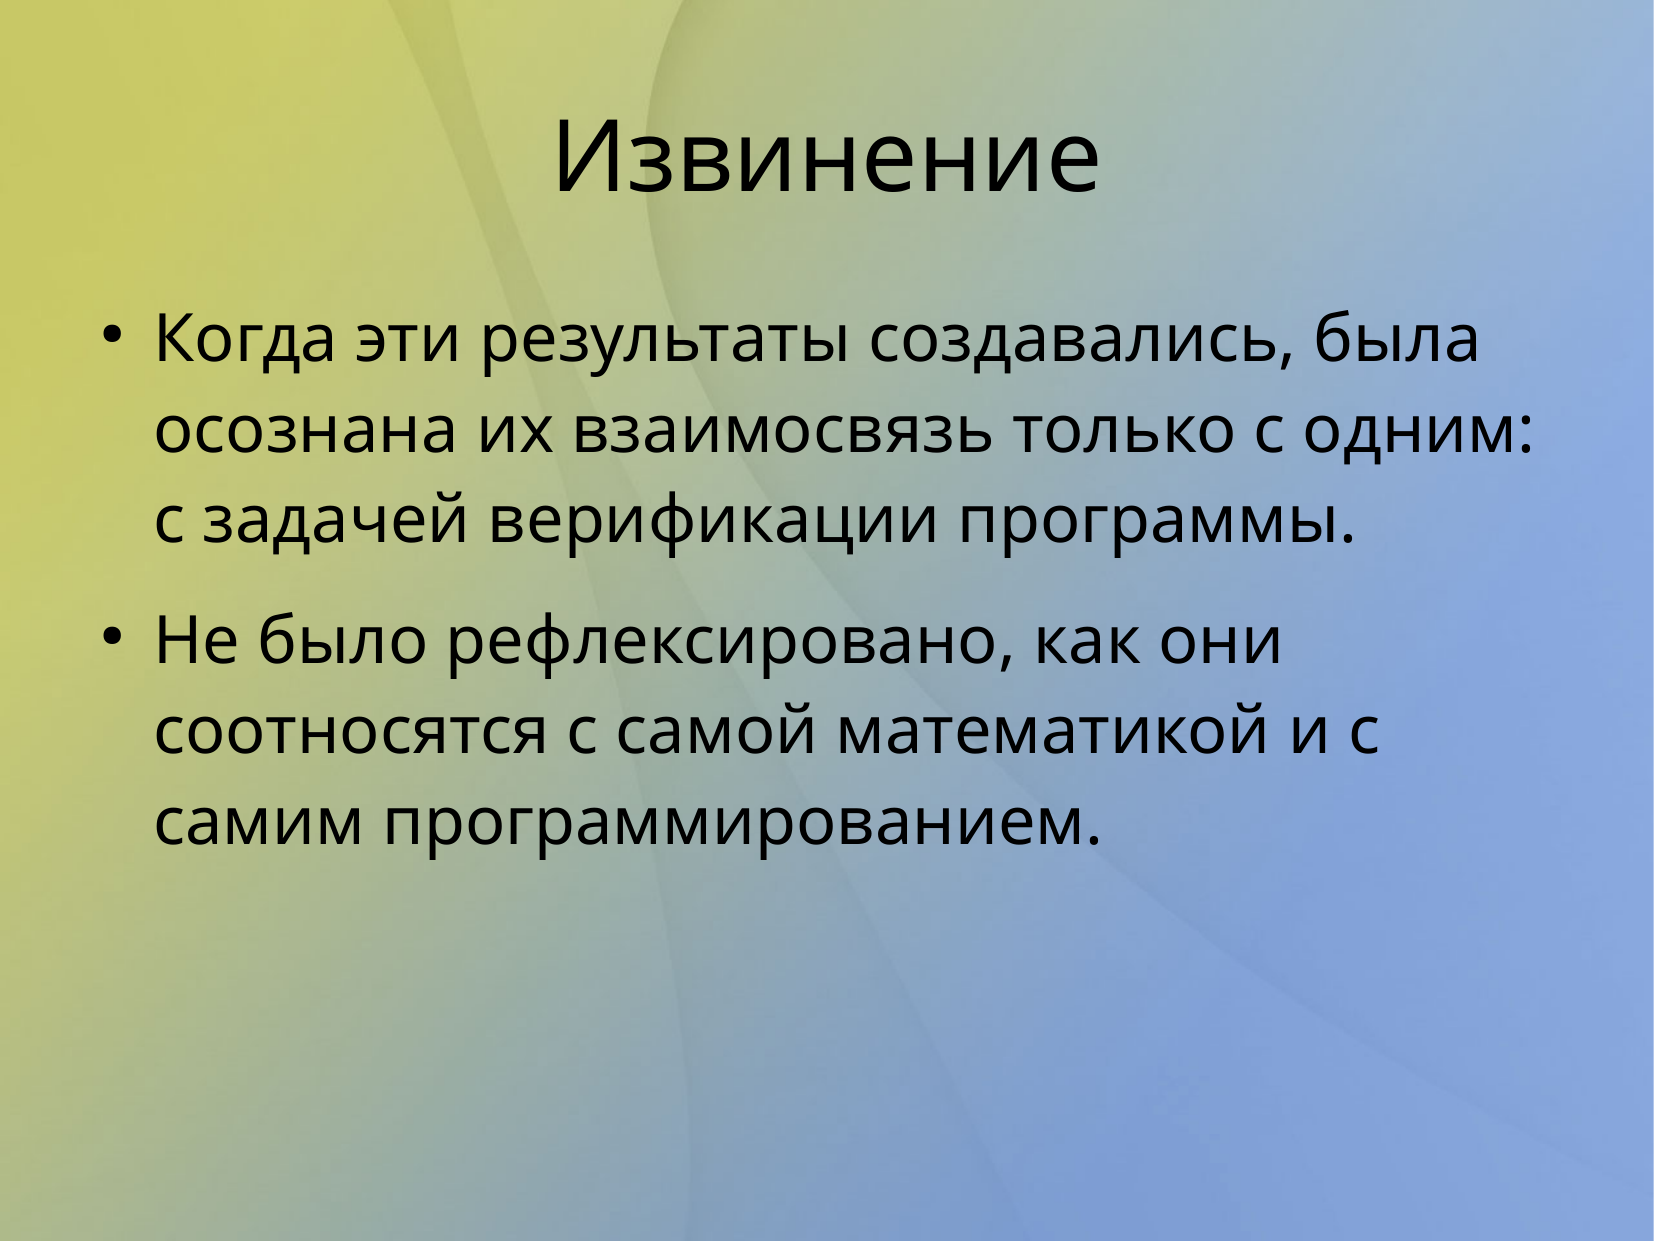

# Извинение
Когда эти результаты создавались, была осознана их взаимосвязь только с одним: с задачей верификации программы.
Не было рефлексировано, как они соотносятся с самой математикой и с самим программированием.